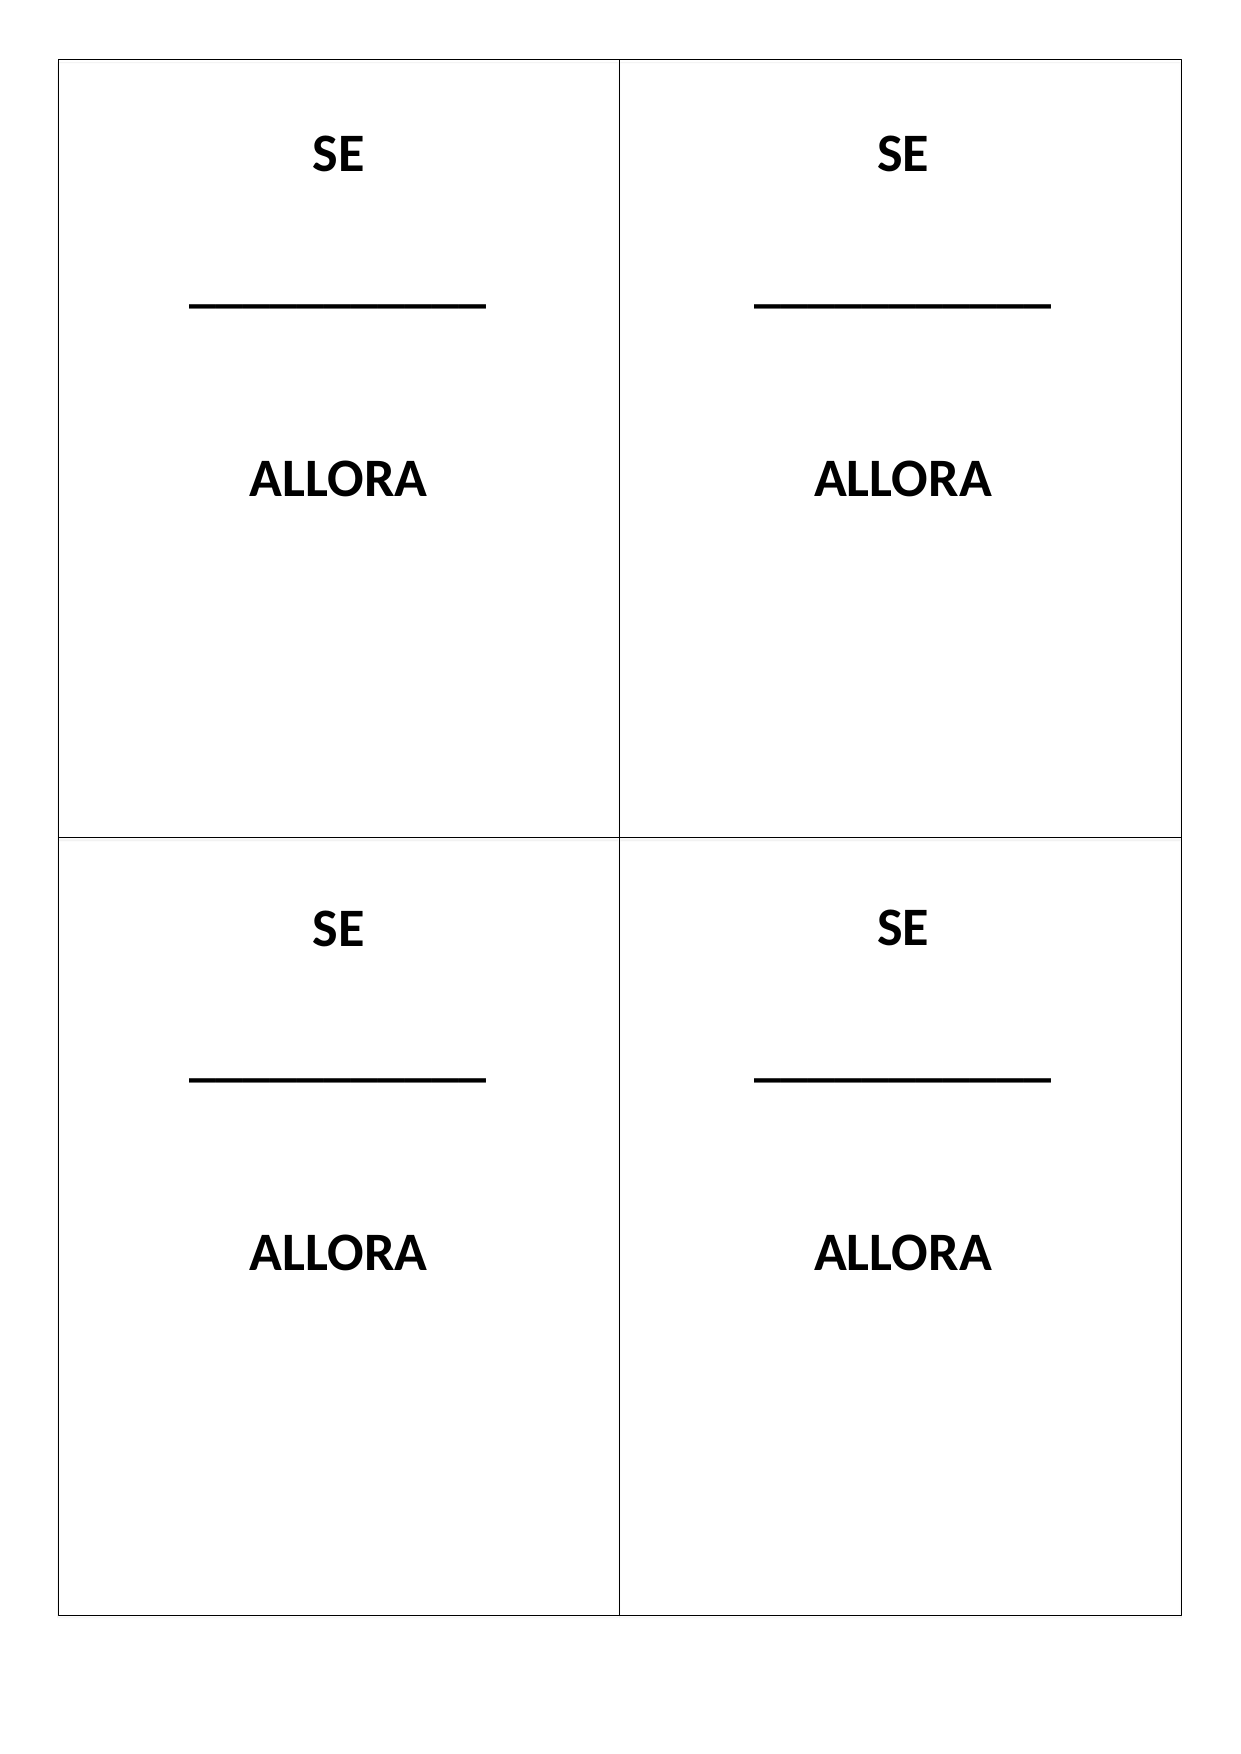

SE
___________
ALLORA
SE
___________
ALLORA
SE
___________
ALLORA
SE
___________
ALLORA